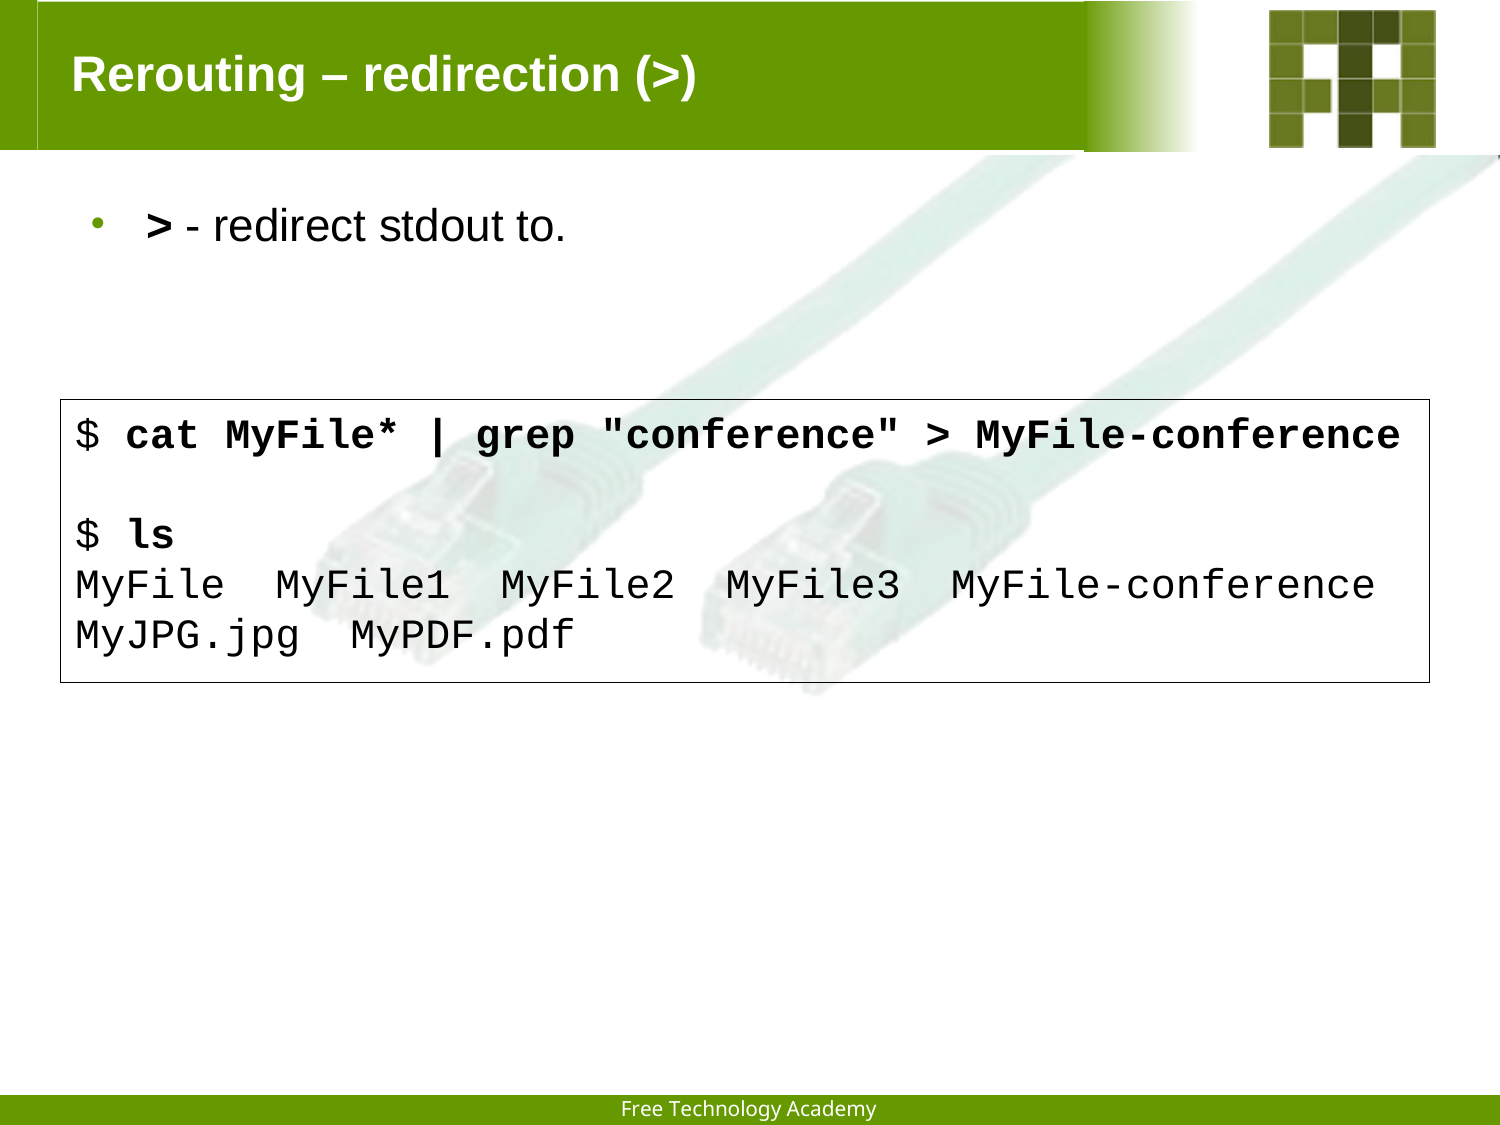

# Rerouting – redirection (>)
> - redirect stdout to.
$ cat MyFile* | grep "conference" > MyFile-conference
$ ls
MyFile MyFile1 MyFile2 MyFile3 MyFile-conference MyJPG.jpg MyPDF.pdf